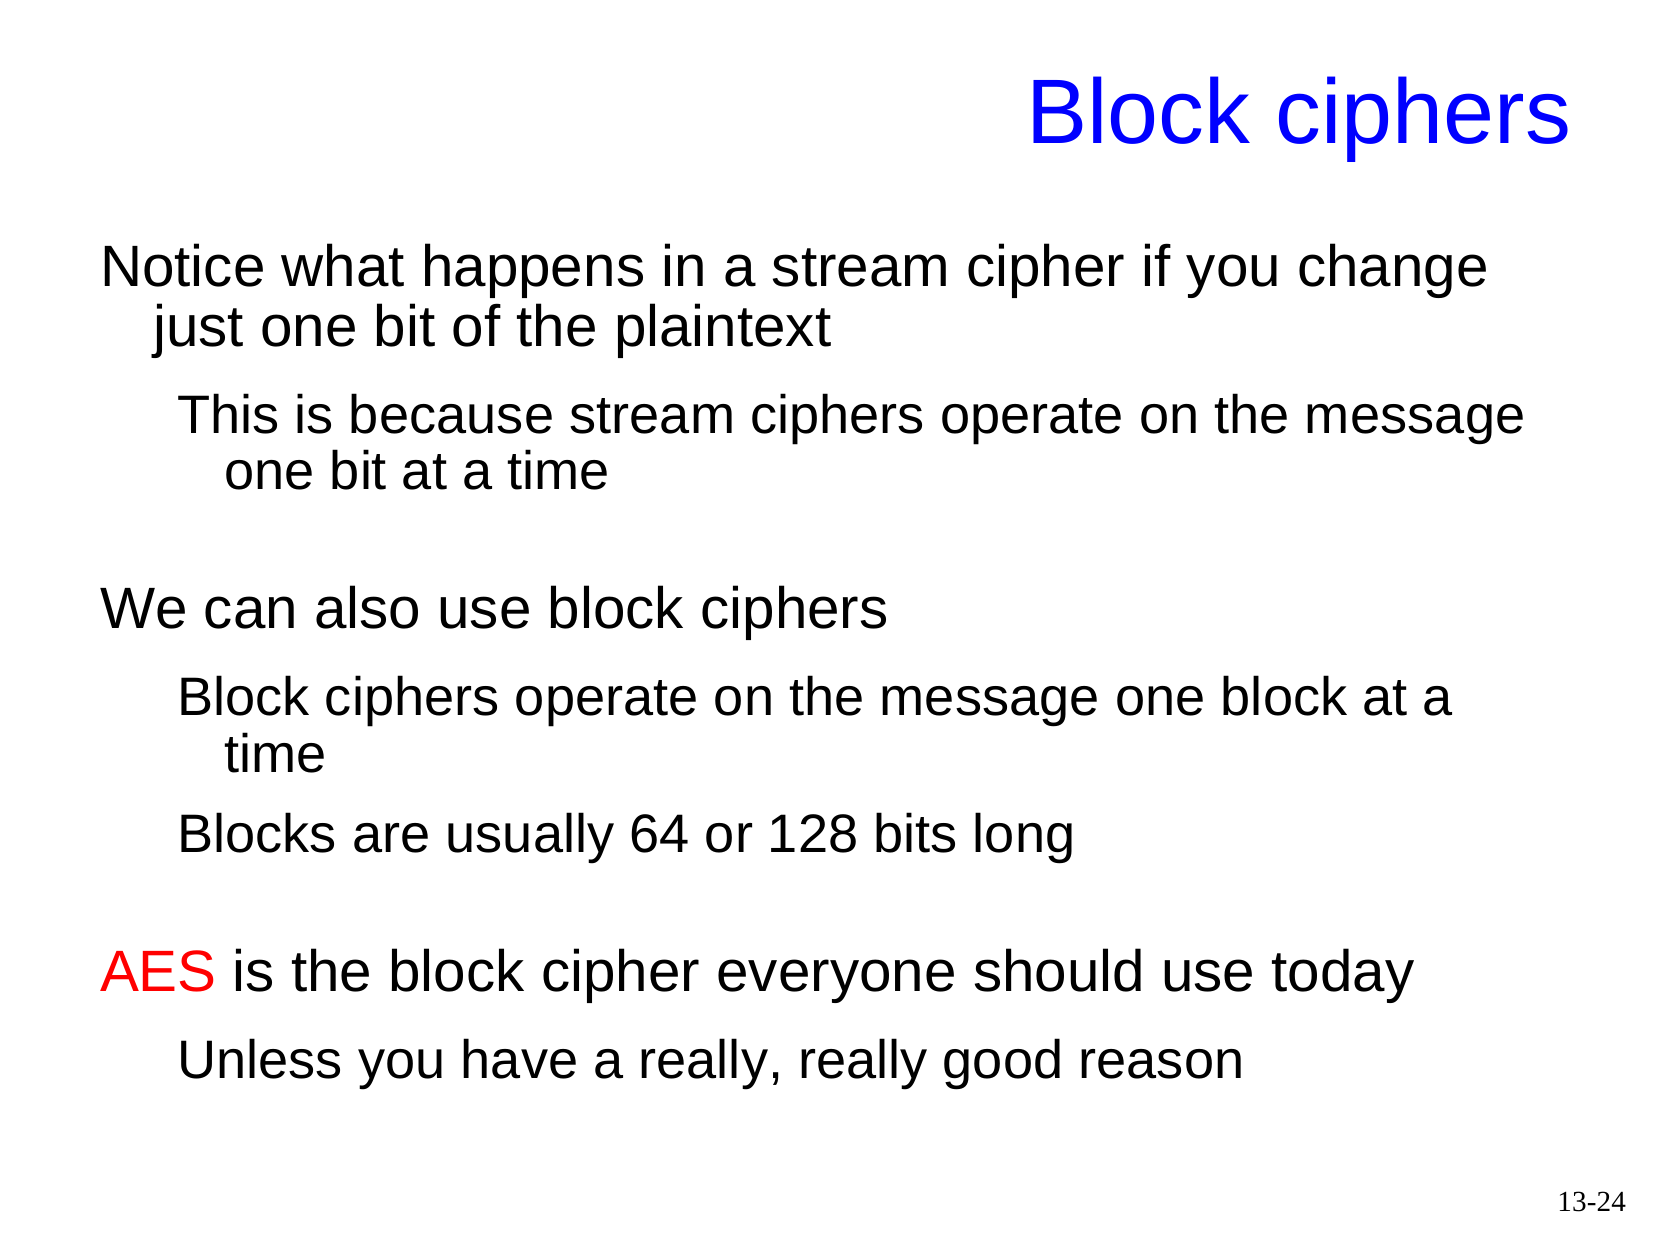

# Block ciphers
Notice what happens in a stream cipher if you change just one bit of the plaintext
This is because stream ciphers operate on the message one bit at a time
We can also use block ciphers
Block ciphers operate on the message one block at a time
Blocks are usually 64 or 128 bits long
AES is the block cipher everyone should use today
Unless you have a really, really good reason